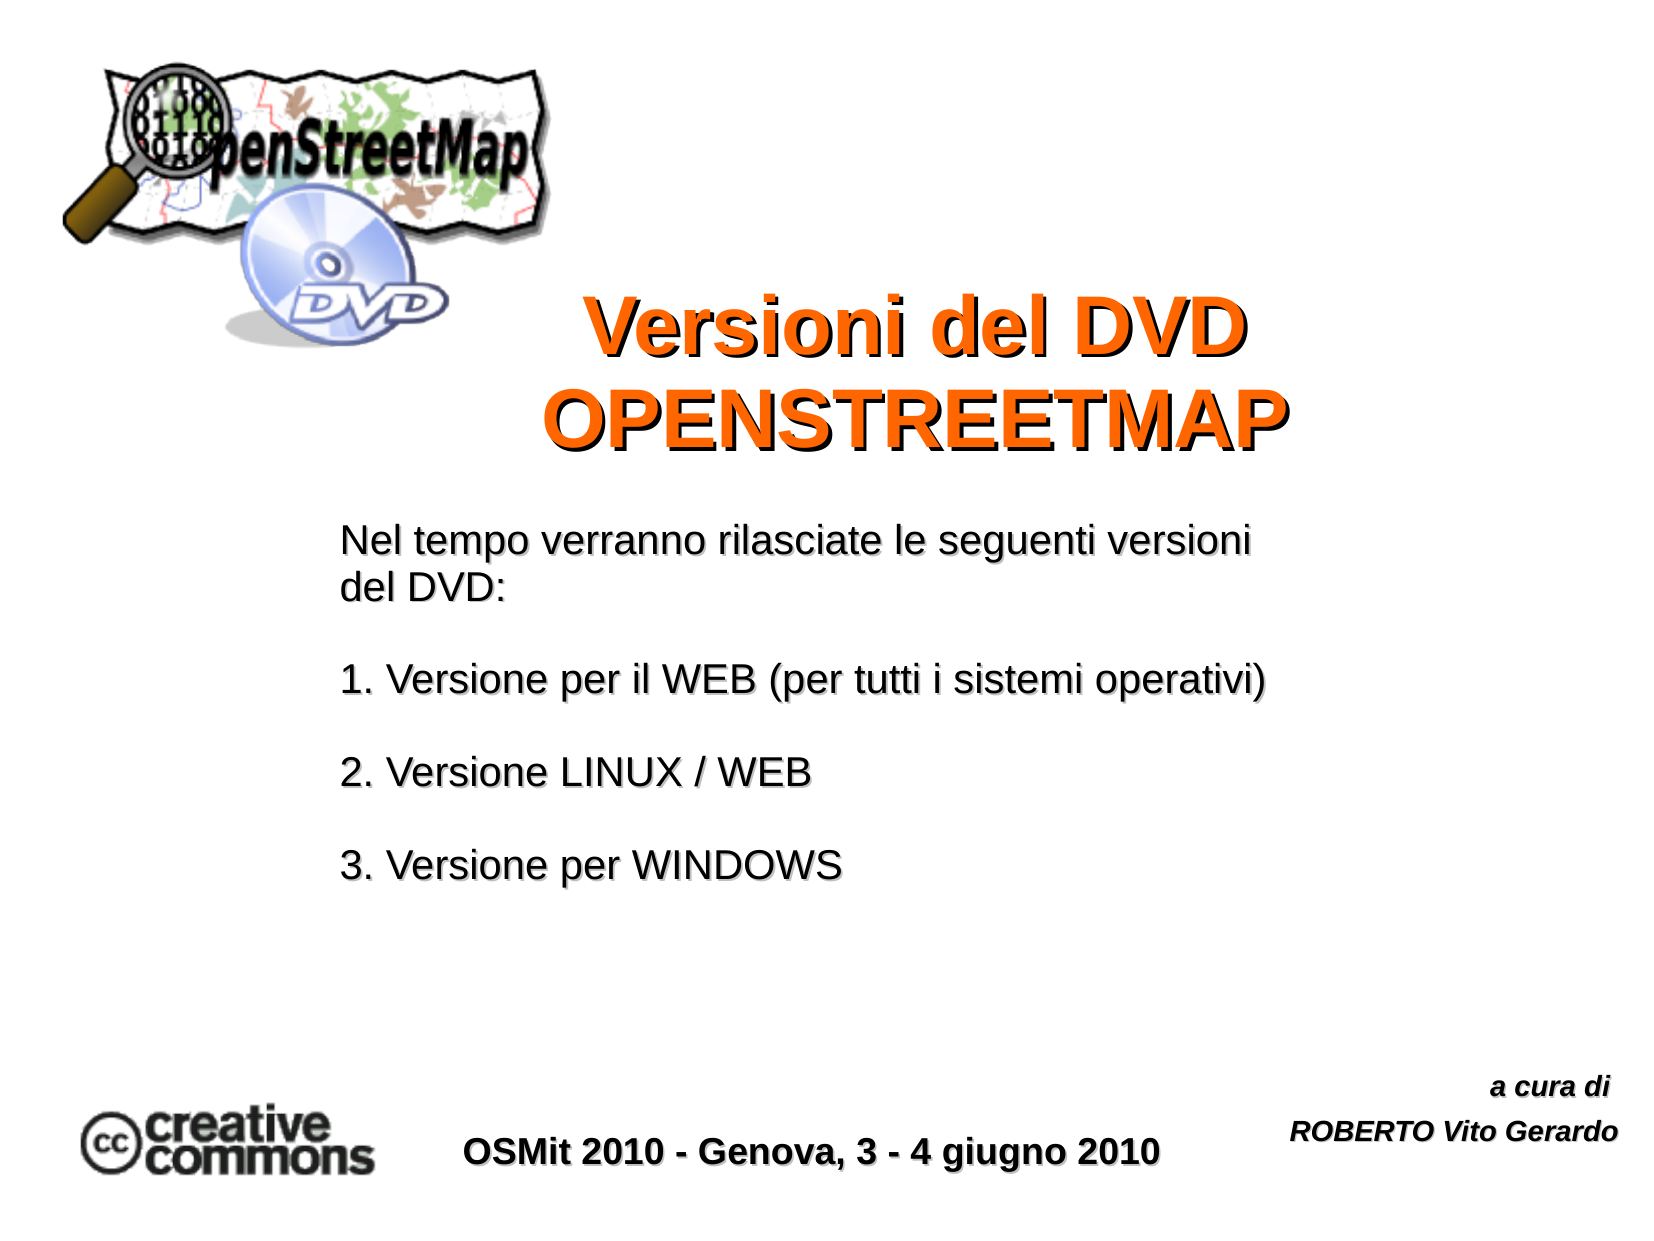

Versioni del DVD OPENSTREETMAP
Nel tempo verranno rilasciate le seguenti versioni del DVD:
1. Versione per il WEB (per tutti i sistemi operativi)
2. Versione LINUX / WEB
3. Versione per WINDOWS
a cura di
 ROBERTO Vito Gerardo
OSMit 2010 - Genova, 3 - 4 giugno 2010